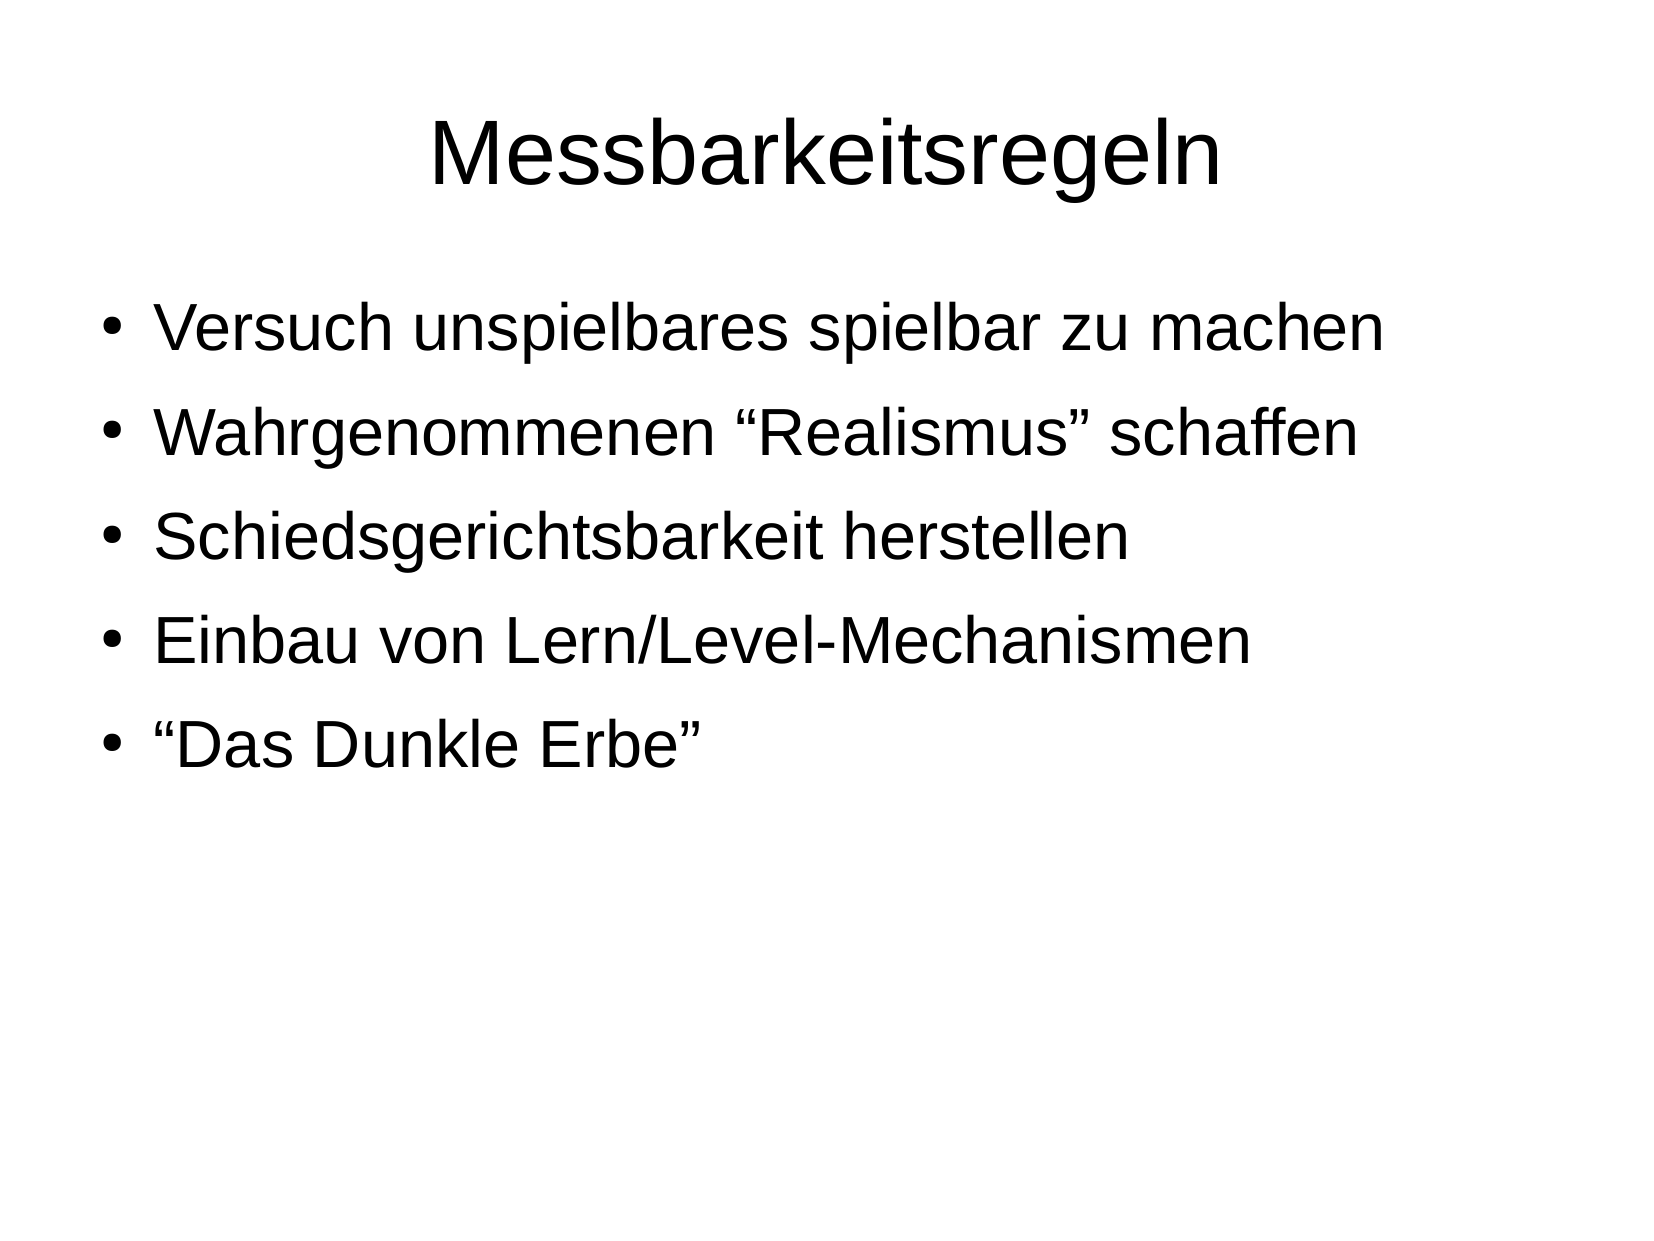

# Messbarkeitsregeln
Versuch unspielbares spielbar zu machen
Wahrgenommenen “Realismus” schaffen
Schiedsgerichtsbarkeit herstellen
Einbau von Lern/Level-Mechanismen
“Das Dunkle Erbe”